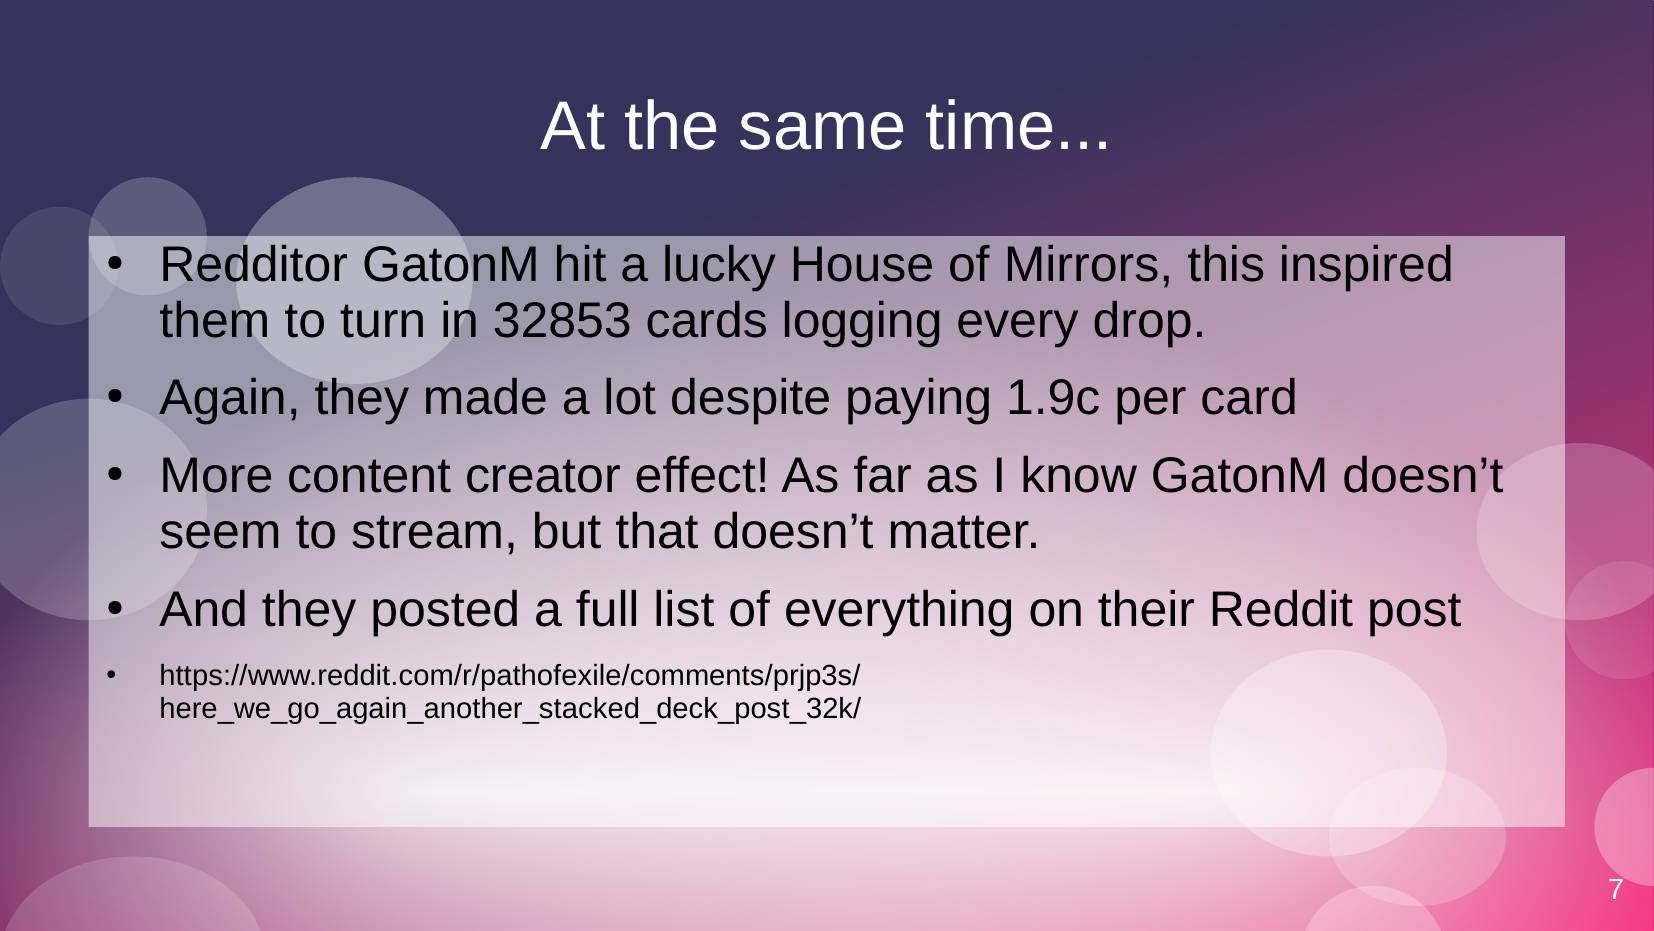

# At the same time...
Redditor GatonM hit a lucky House of Mirrors, this inspired them to turn in 32853 cards logging every drop.
Again, they made a lot despite paying 1.9c per card
More content creator effect! As far as I know GatonM doesn’t seem to stream, but that doesn’t matter.
And they posted a full list of everything on their Reddit post
https://www.reddit.com/r/pathofexile/comments/prjp3s/here_we_go_again_another_stacked_deck_post_32k/